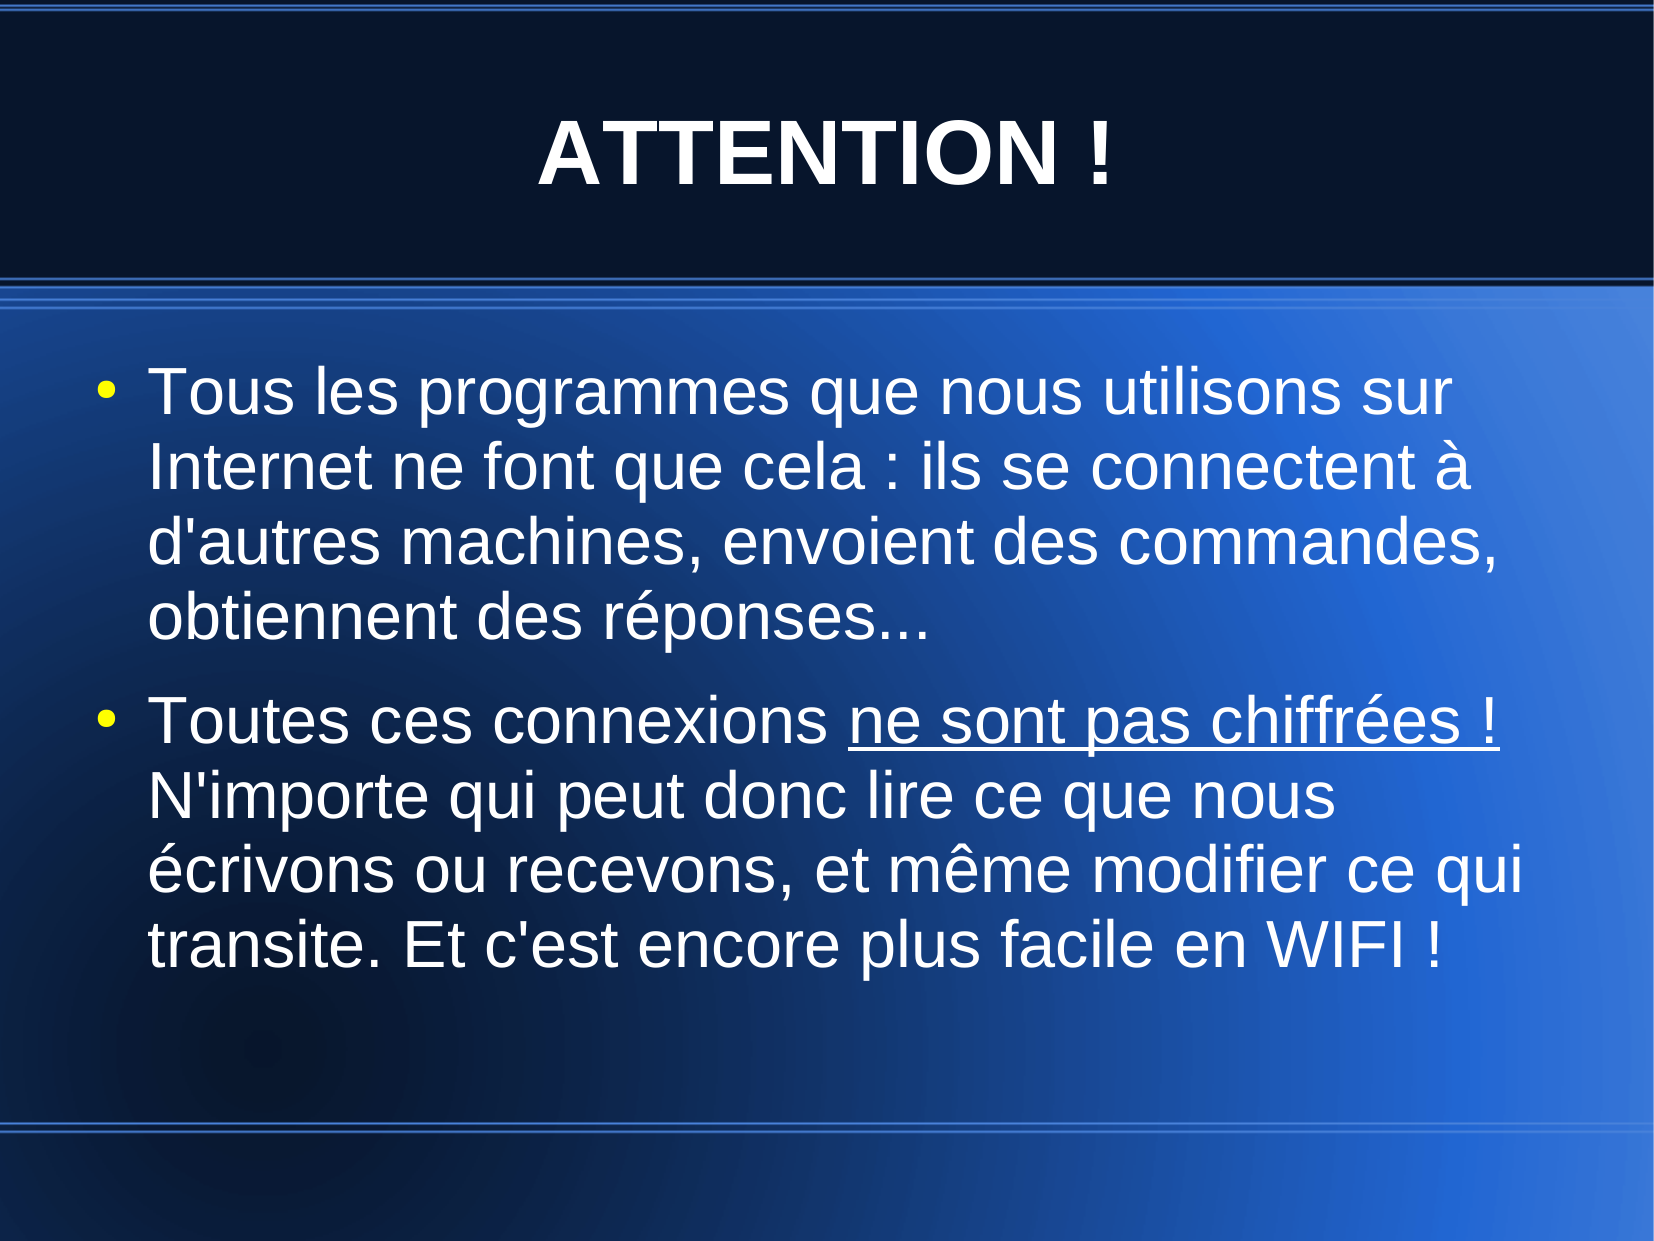

# ATTENTION !
Tous les programmes que nous utilisons sur Internet ne font que cela : ils se connectent à d'autres machines, envoient des commandes, obtiennent des réponses...
Toutes ces connexions ne sont pas chiffrées ! N'importe qui peut donc lire ce que nous écrivons ou recevons, et même modifier ce qui transite. Et c'est encore plus facile en WIFI !